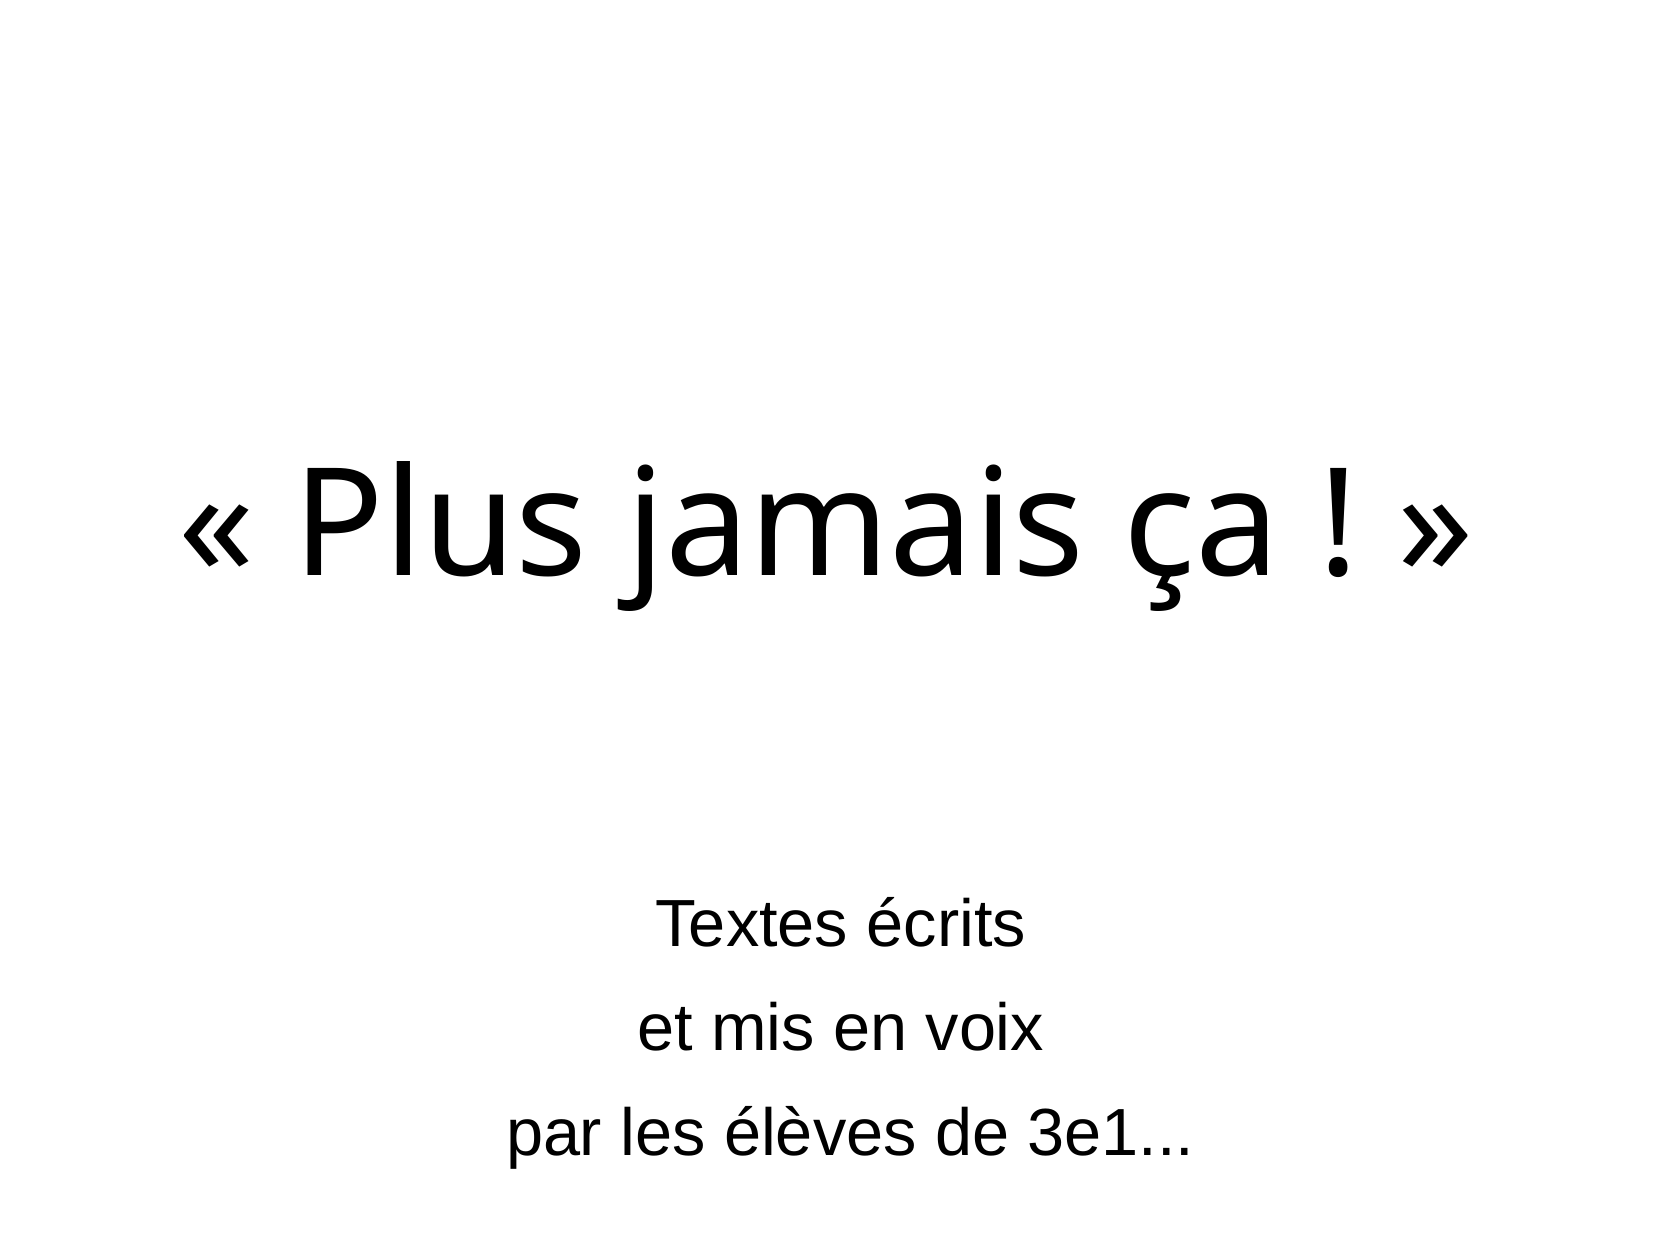

# « Plus jamais ça ! »
Textes écrits
et mis en voix
par les élèves de 3e1...